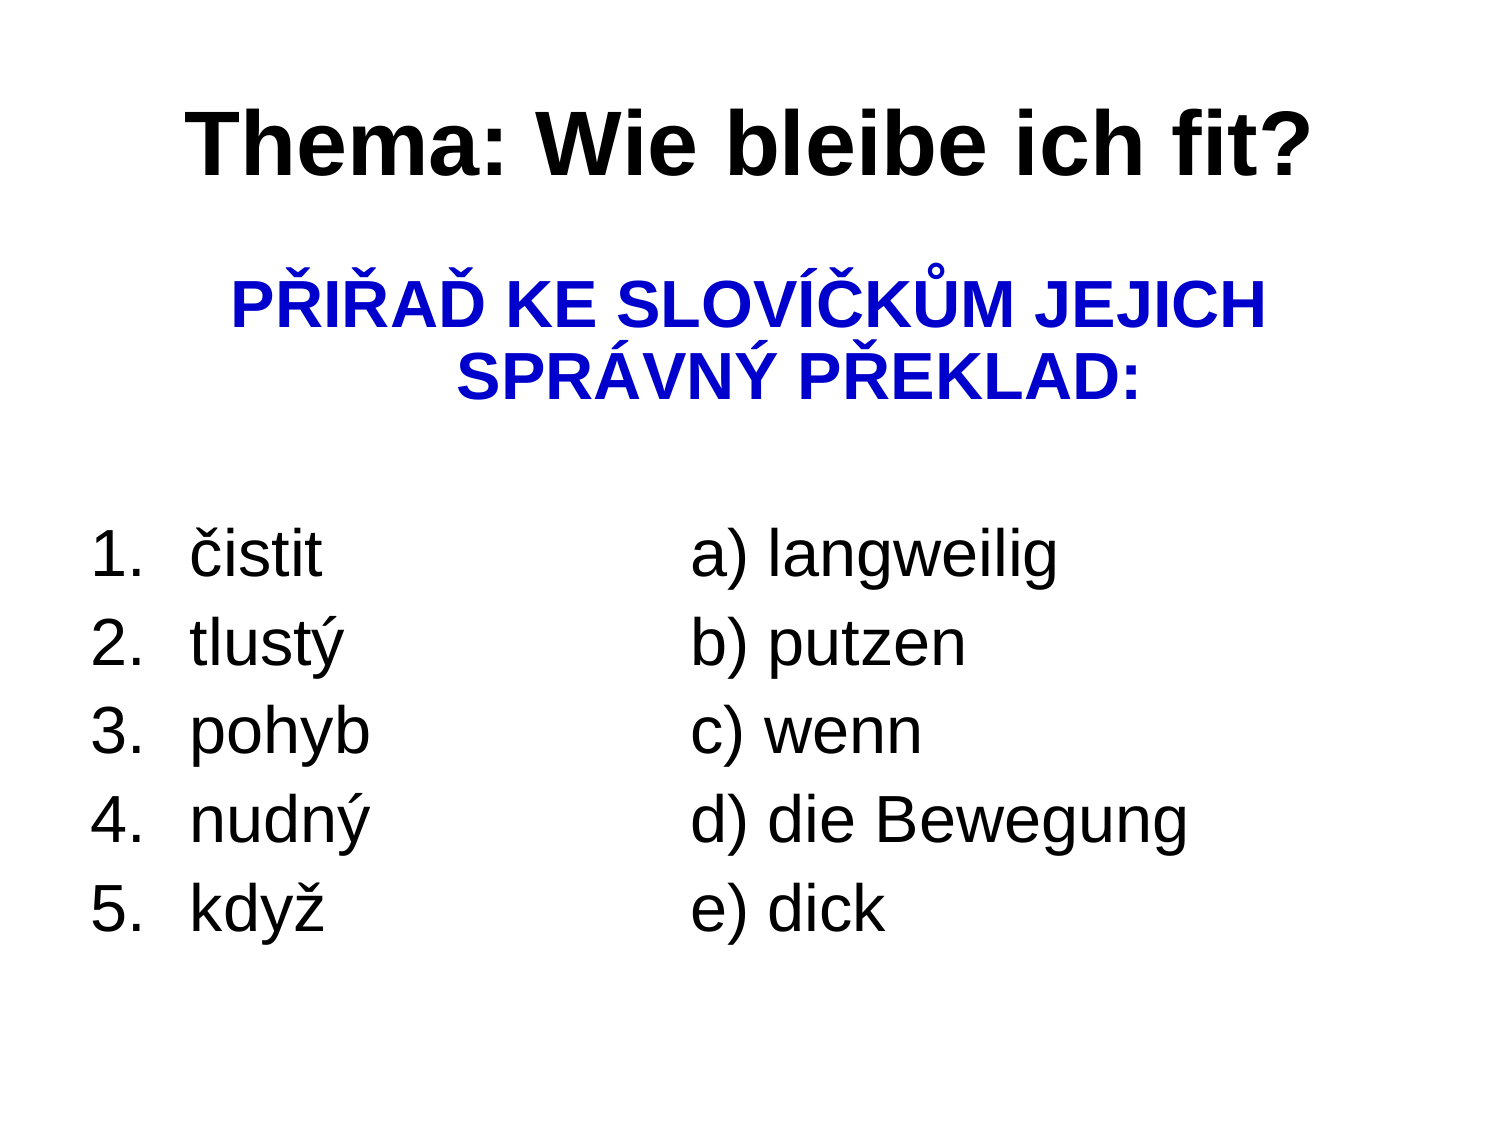

# Thema: Wie bleibe ich fit?
PŘIŘAĎ KE SLOVÍČKŮM JEJICH SPRÁVNÝ PŘEKLAD:
čistit			a) langweilig
tlustý			b) putzen
pohyb			c) wenn
nudný			d) die Bewegung
když			e) dick